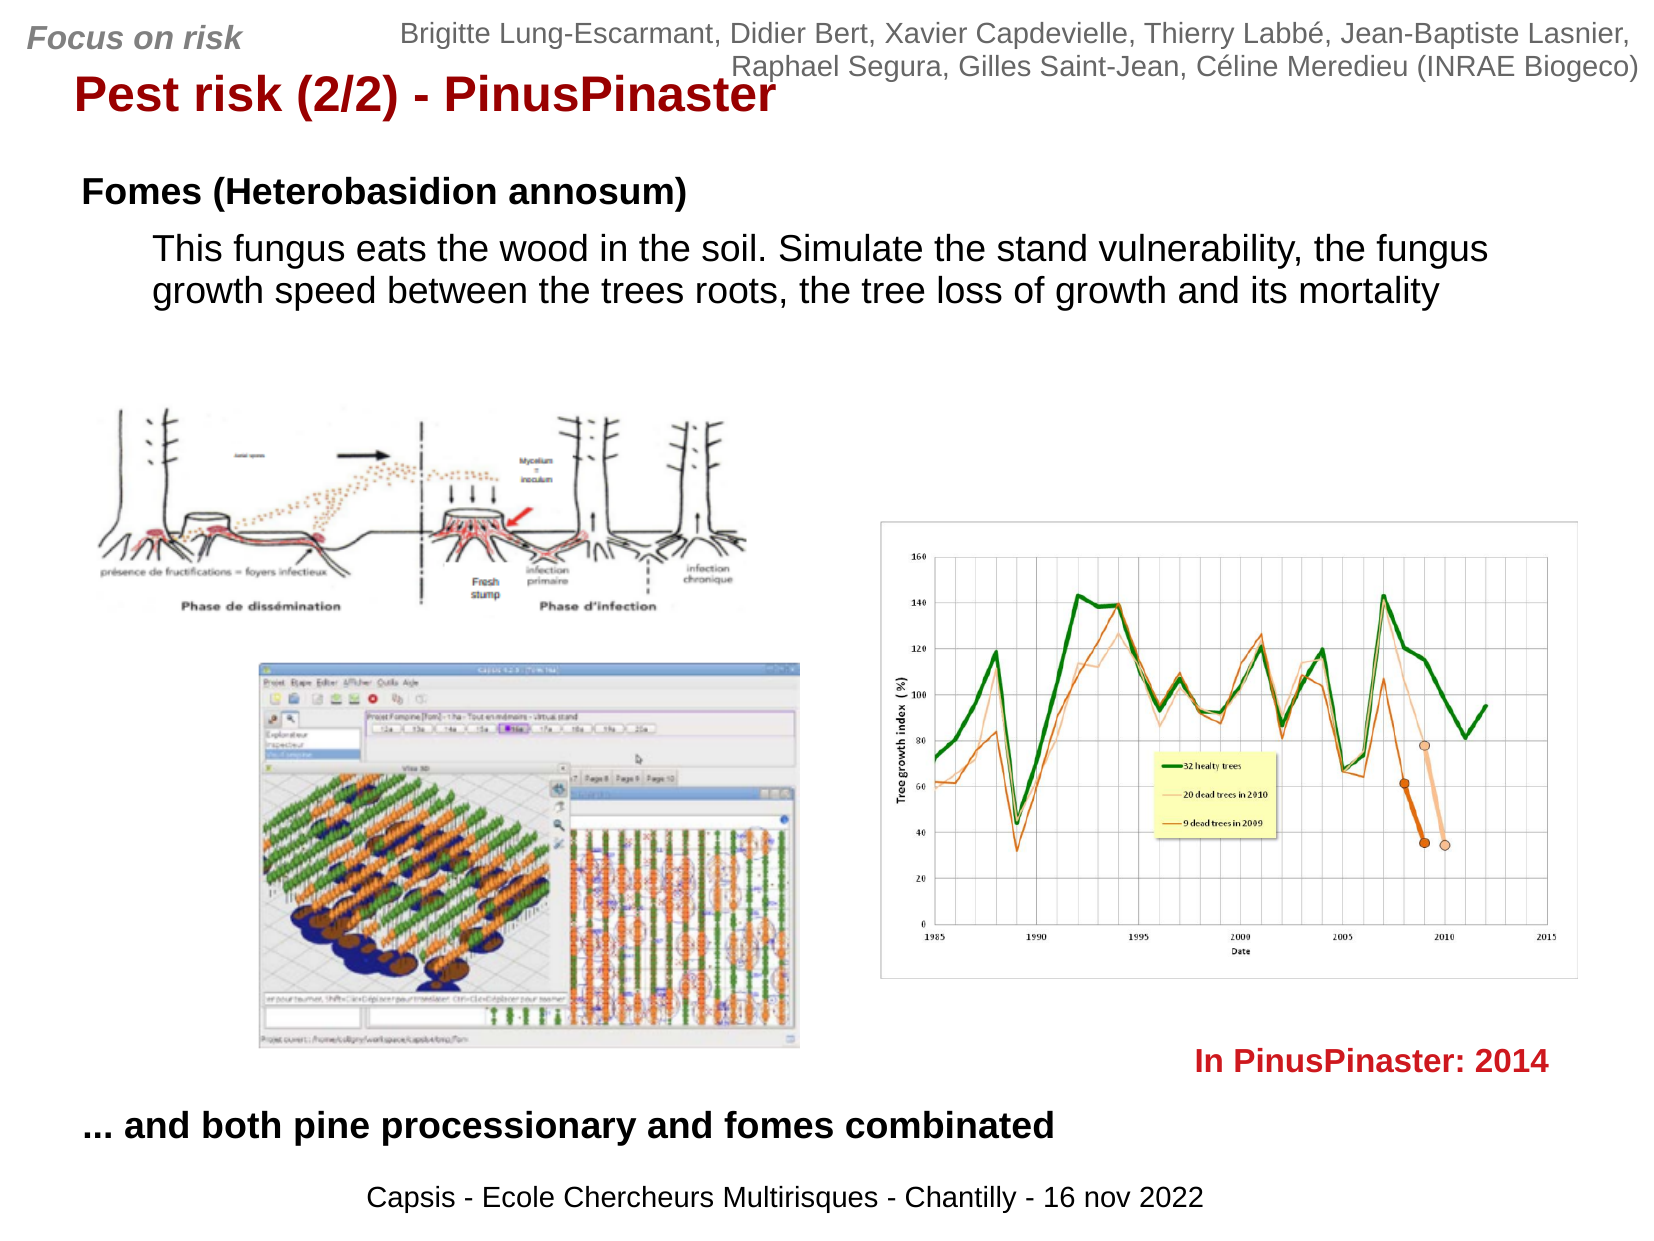

Brigitte Lung-Escarmant, Didier Bert, Xavier Capdevielle, Thierry Labbé, Jean-Baptiste Lasnier,
Raphael Segura, Gilles Saint-Jean, Céline Meredieu (INRAE Biogeco)
Focus on risk
Pest risk (2/2) - PinusPinaster
Fomes (Heterobasidion annosum)
This fungus eats the wood in the soil. Simulate the stand vulnerability, the fungus growth speed between the trees roots, the tree loss of growth and its mortality
In PinusPinaster: 2014
... and both pine processionary and fomes combinated